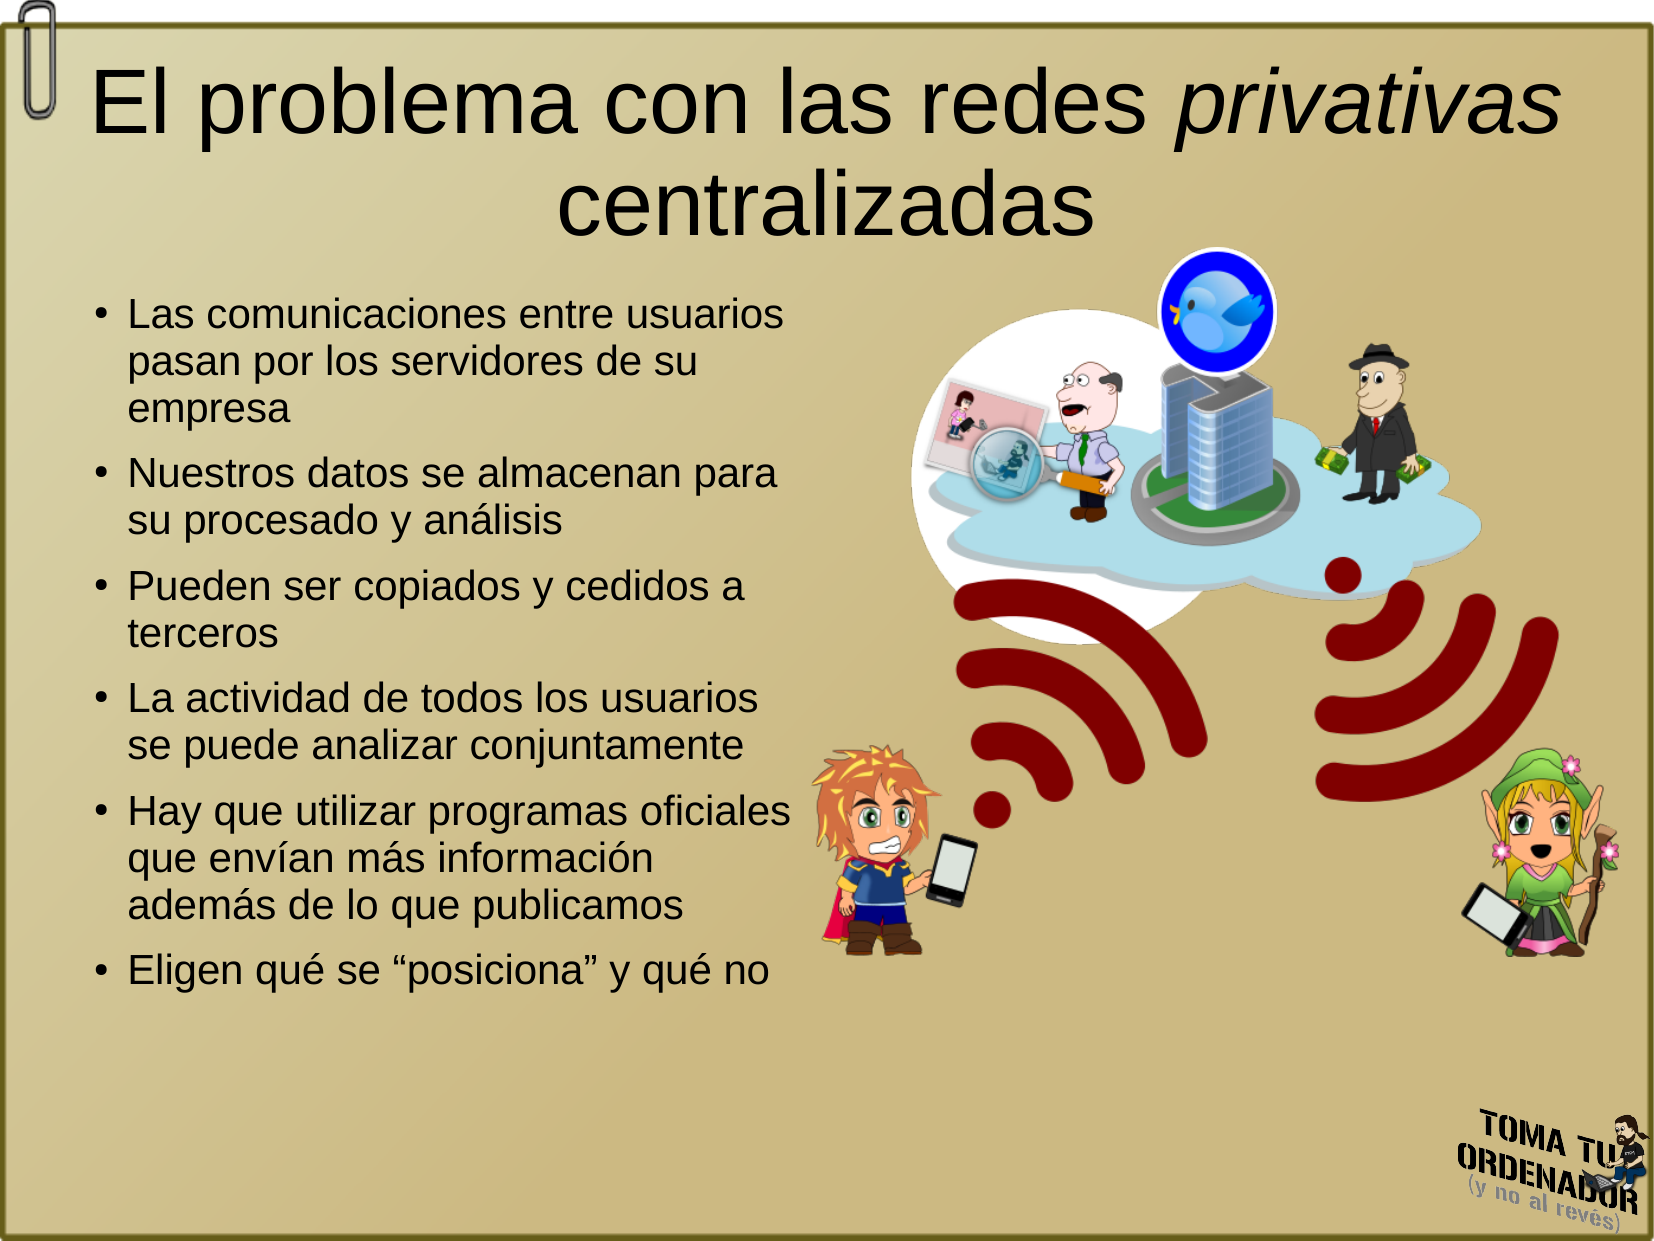

# El problema con las redes privativas centralizadas
Las comunicaciones entre usuarios pasan por los servidores de su empresa
Nuestros datos se almacenan para su procesado y análisis
Pueden ser copiados y cedidos a terceros
La actividad de todos los usuarios se puede analizar conjuntamente
Hay que utilizar programas oficiales que envían más información además de lo que publicamos
Eligen qué se “posiciona” y qué no